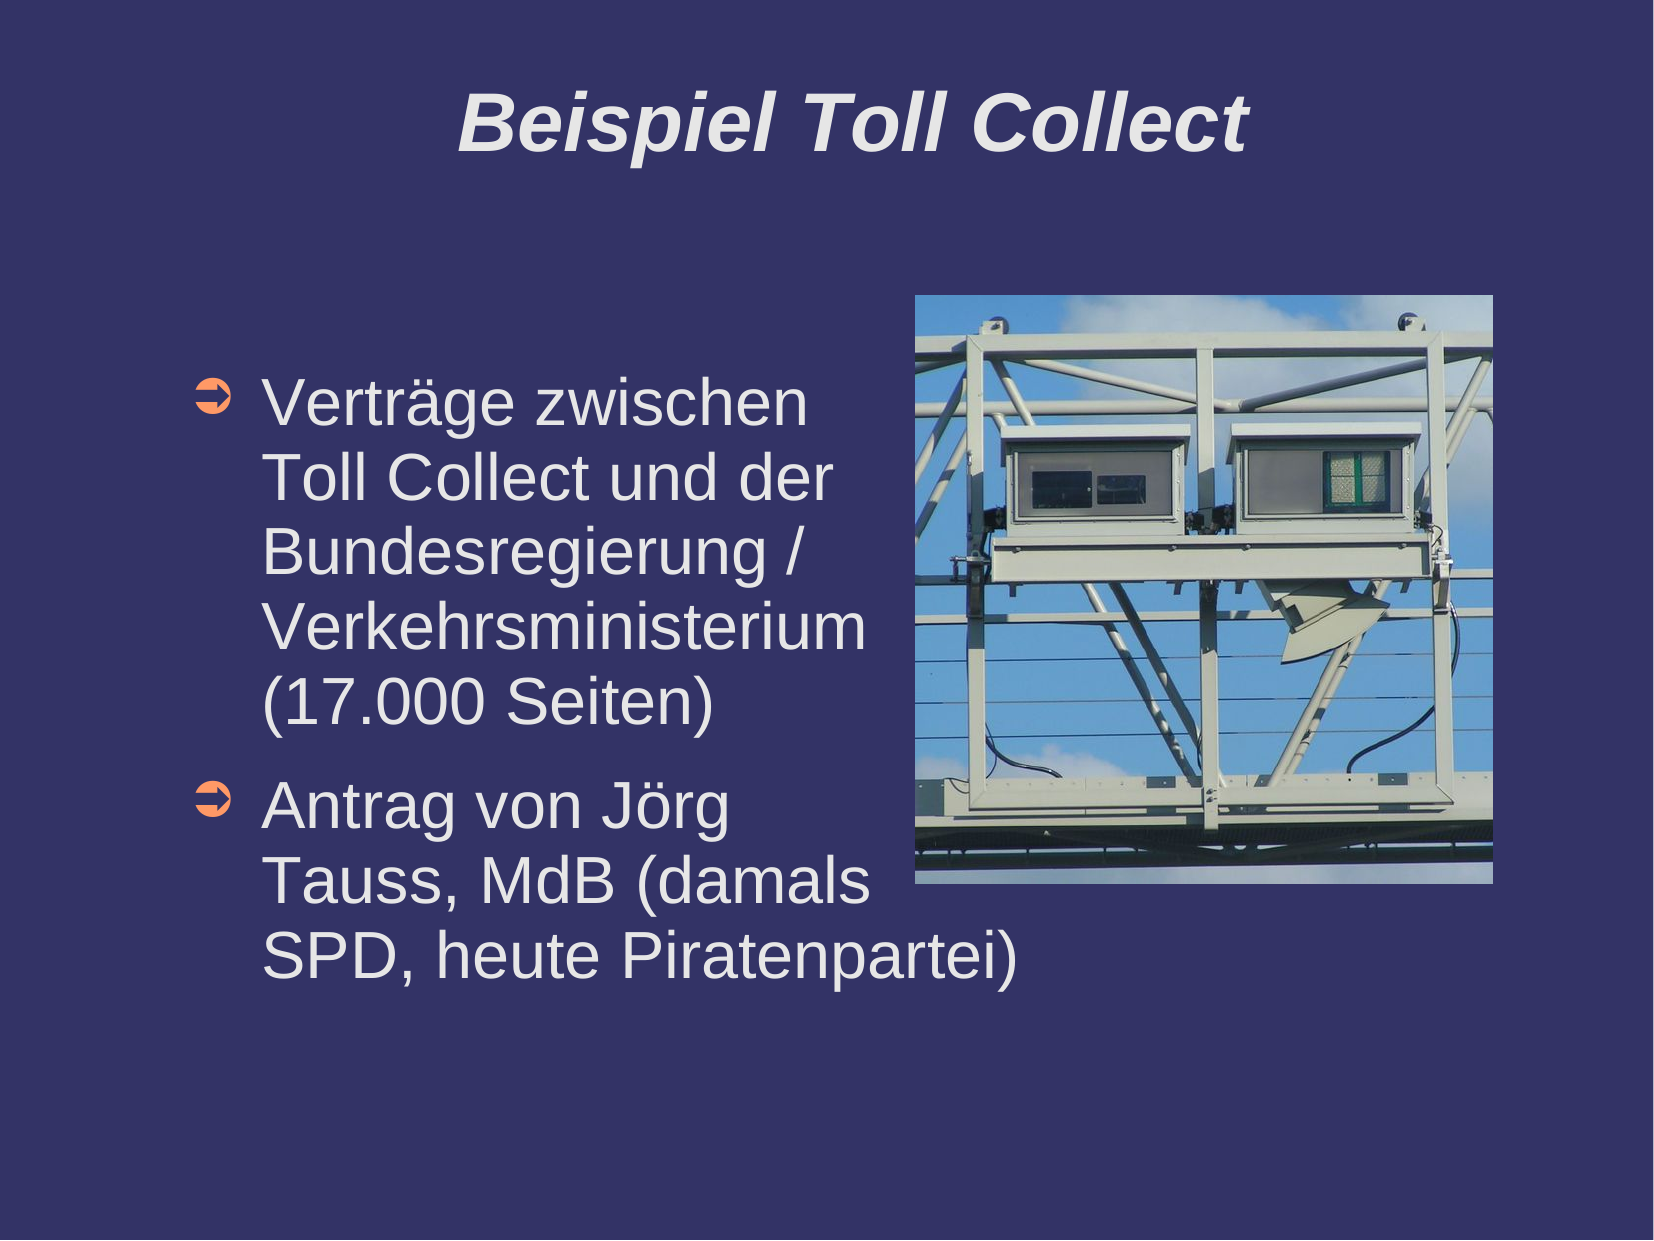

# Beispiel Toll Collect
Verträge zwischen
Toll Collect und der
Bundesregierung /
Verkehrsministerium
(17.000 Seiten)
Antrag von Jörg
Tauss, MdB (damals
SPD, heute Piratenpartei)